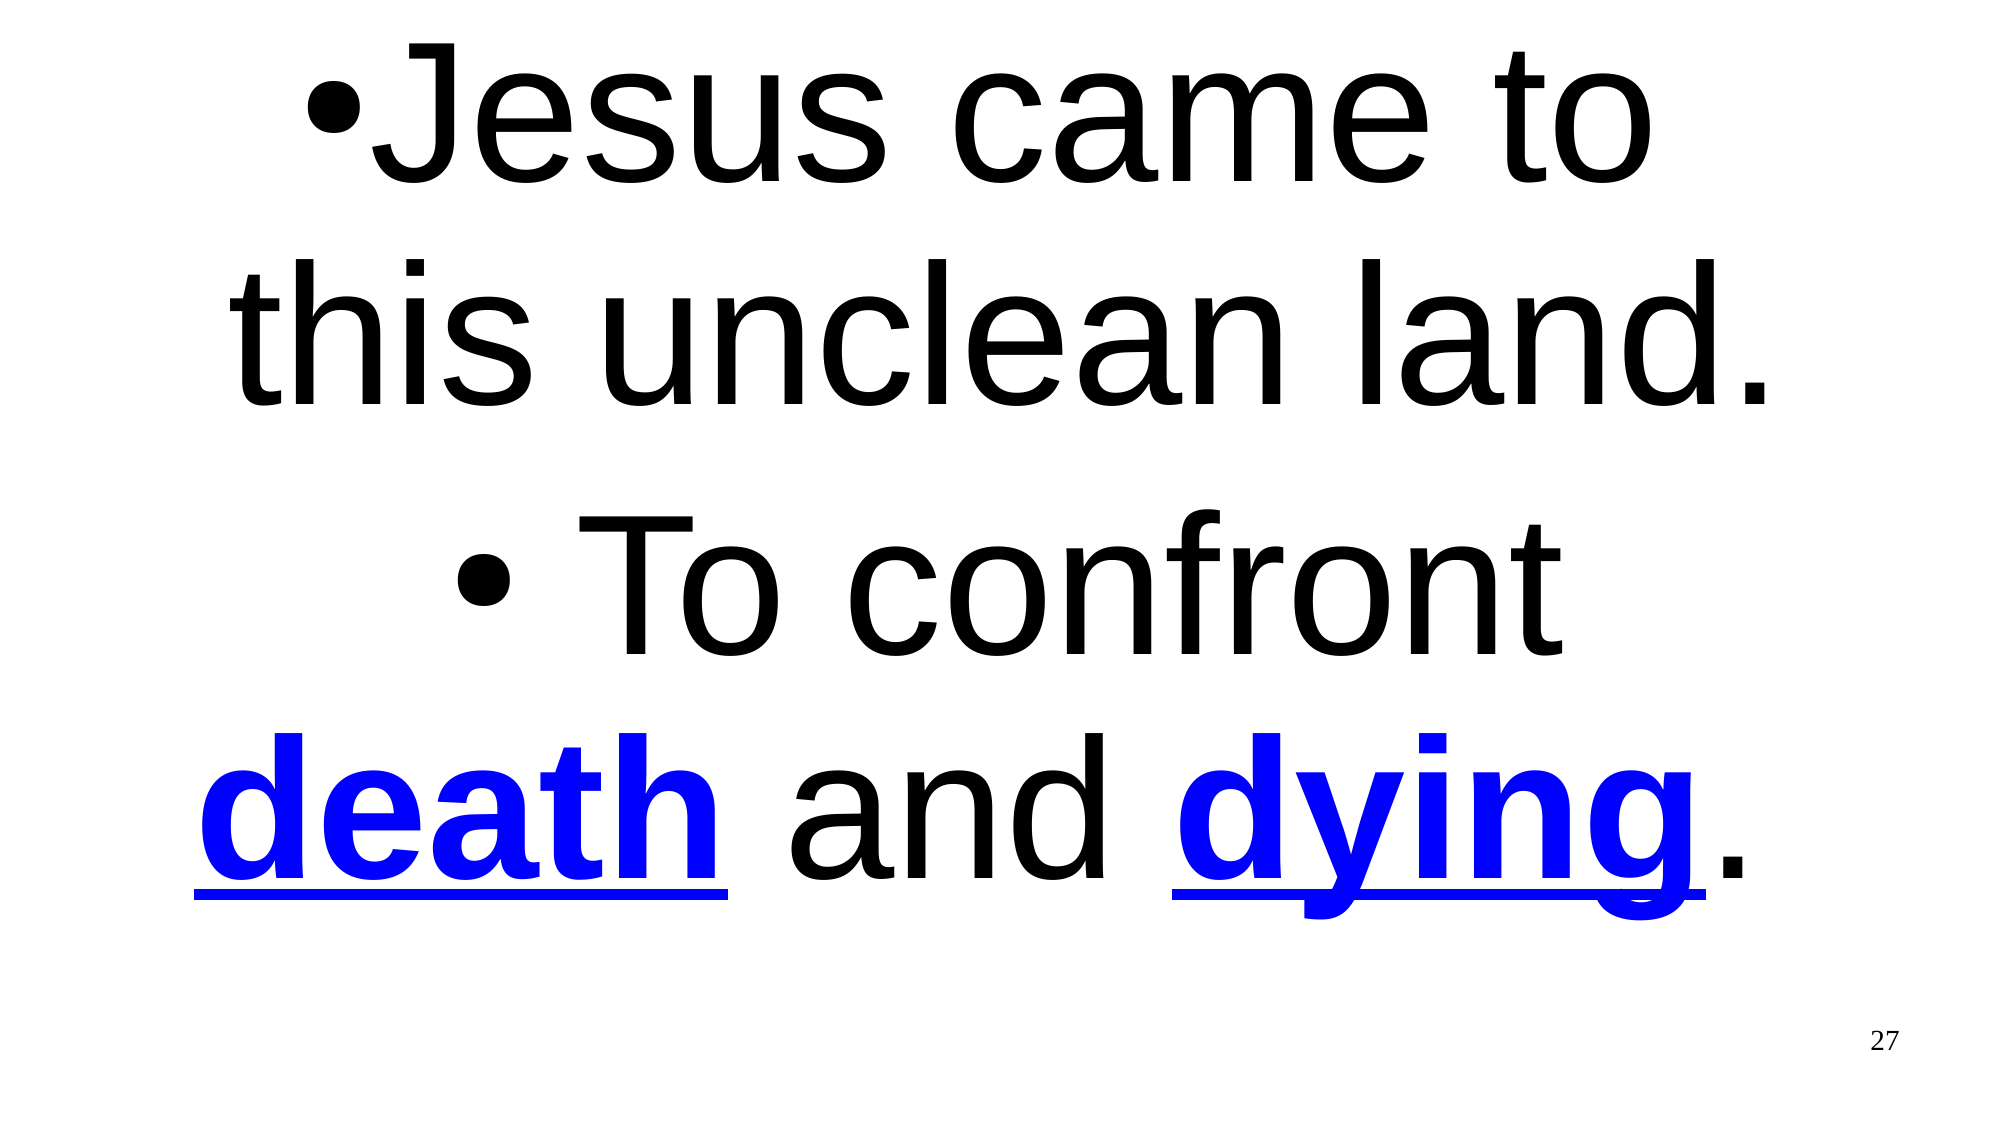

# Jesus came to this unclean land.
 To confront
death and dying.
27